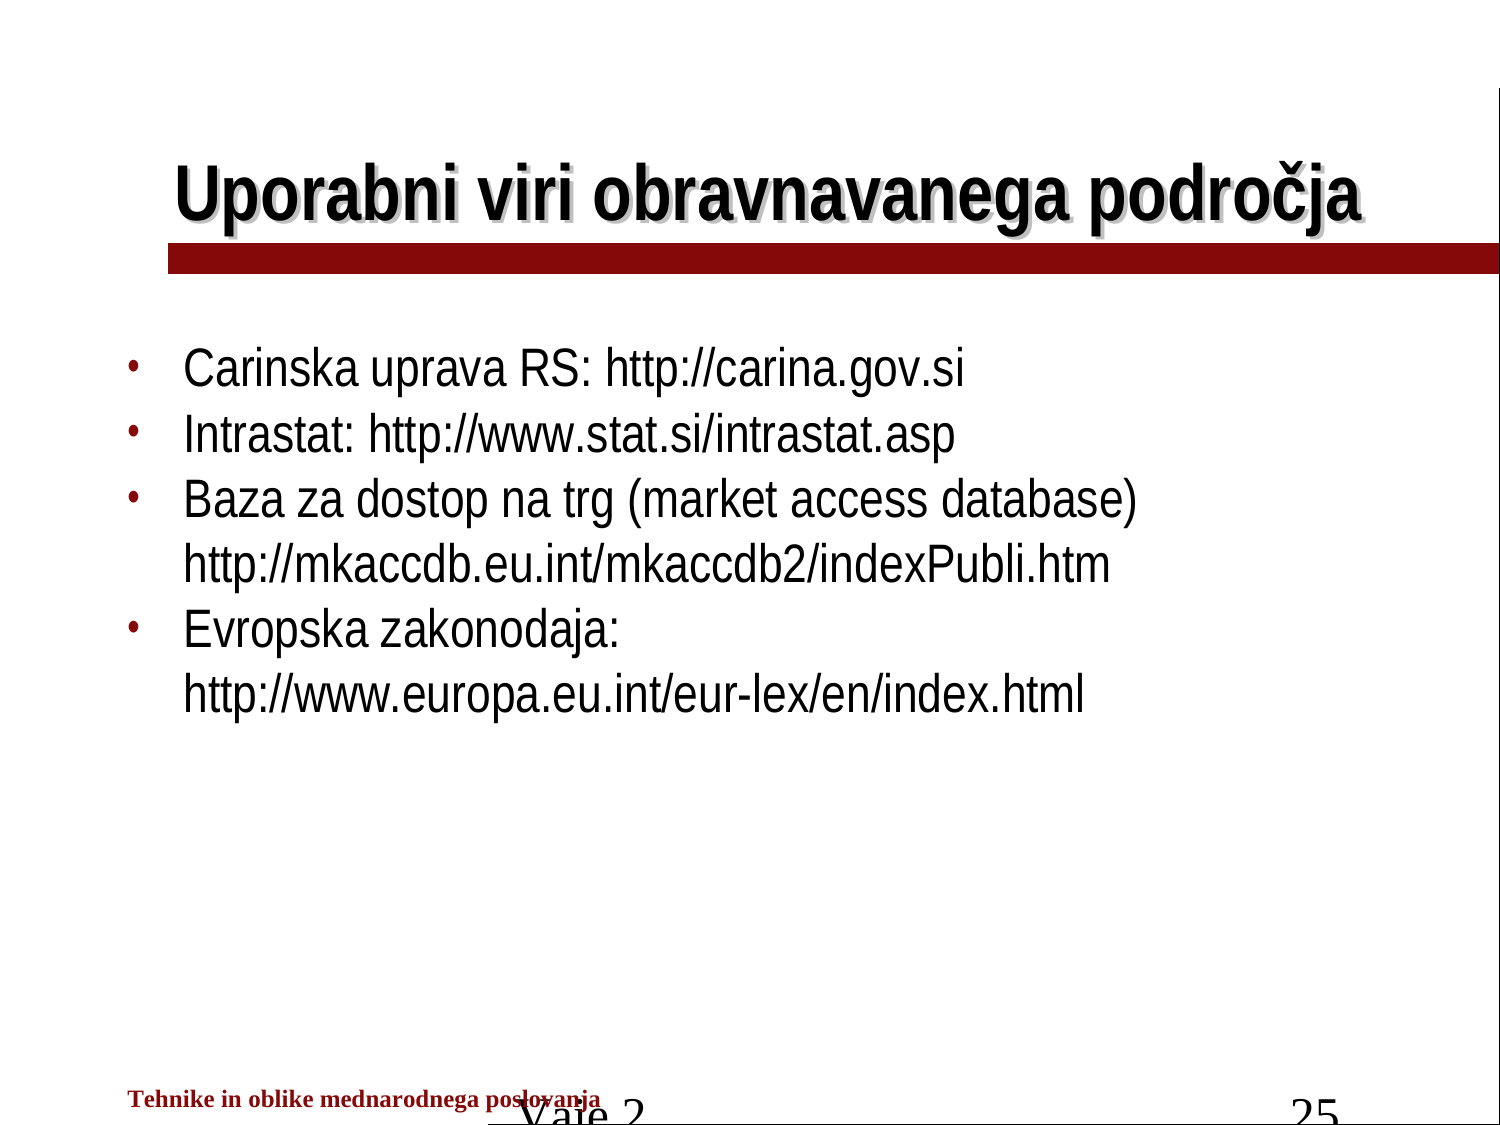

# Uporabni viri obravnavanega področja
Carinska uprava RS: http://carina.gov.si
Intrastat: http://www.stat.si/intrastat.asp
Baza za dostop na trg (market access database) http://mkaccdb.eu.int/mkaccdb2/indexPubli.htm
Evropska zakonodaja:
	http://www.europa.eu.int/eur-lex/en/index.html
Vaje 1
25